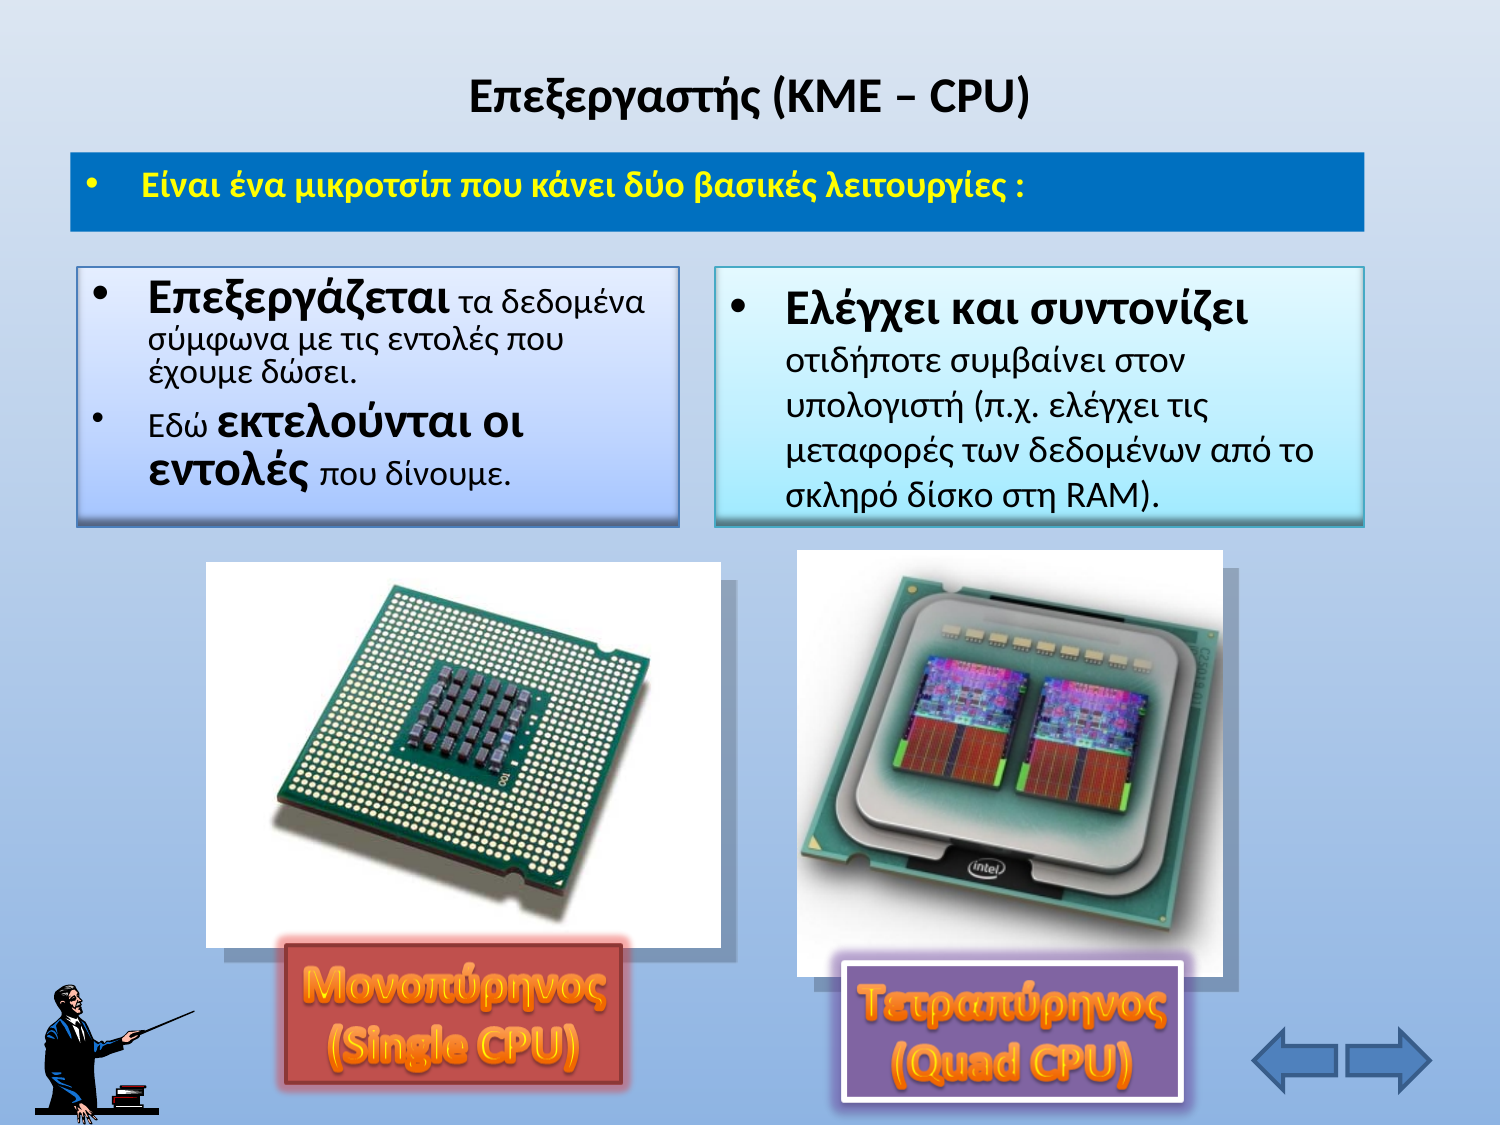

# Επεξεργαστής (KME – CPU)
Είναι ένα μικροτσίπ που κάνει δύο βασικές λειτουργίες :
Επεξεργάζεται τα δεδομένα σύμφωνα με τις εντολές που έχουμε δώσει.
Εδώ εκτελούνται οι εντολές που δίνουμε.
Ελέγχει και συντονίζει οτιδήποτε συμβαίνει στον υπολογιστή (π.χ. ελέγχει τις μεταφορές των δεδομένων από το σκληρό δίσκο στη RAM).